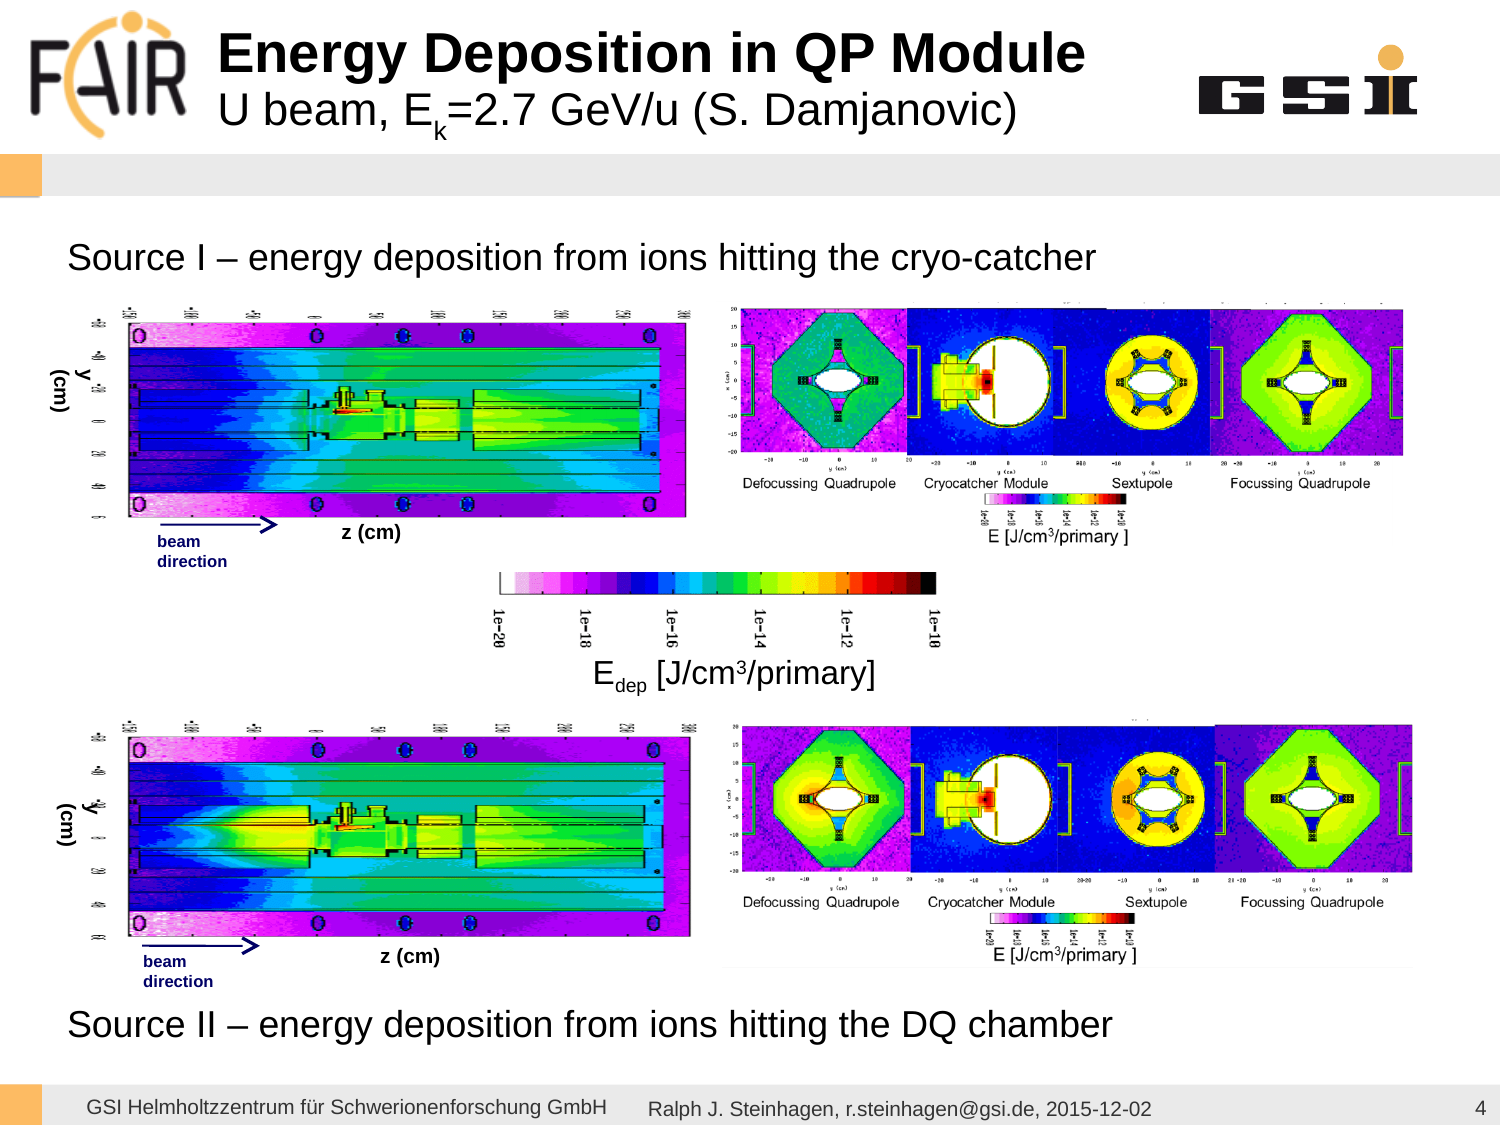

# Energy Deposition in QP Module U beam, Ek=2.7 GeV/u (S. Damjanovic)
Source I – energy deposition from ions hitting the cryo-catcher
y (cm)
z (cm)
beam direction
Edep [J/cm3/primary]
y (cm)
z (cm)
beam direction
Source II – energy deposition from ions hitting the DQ chamber